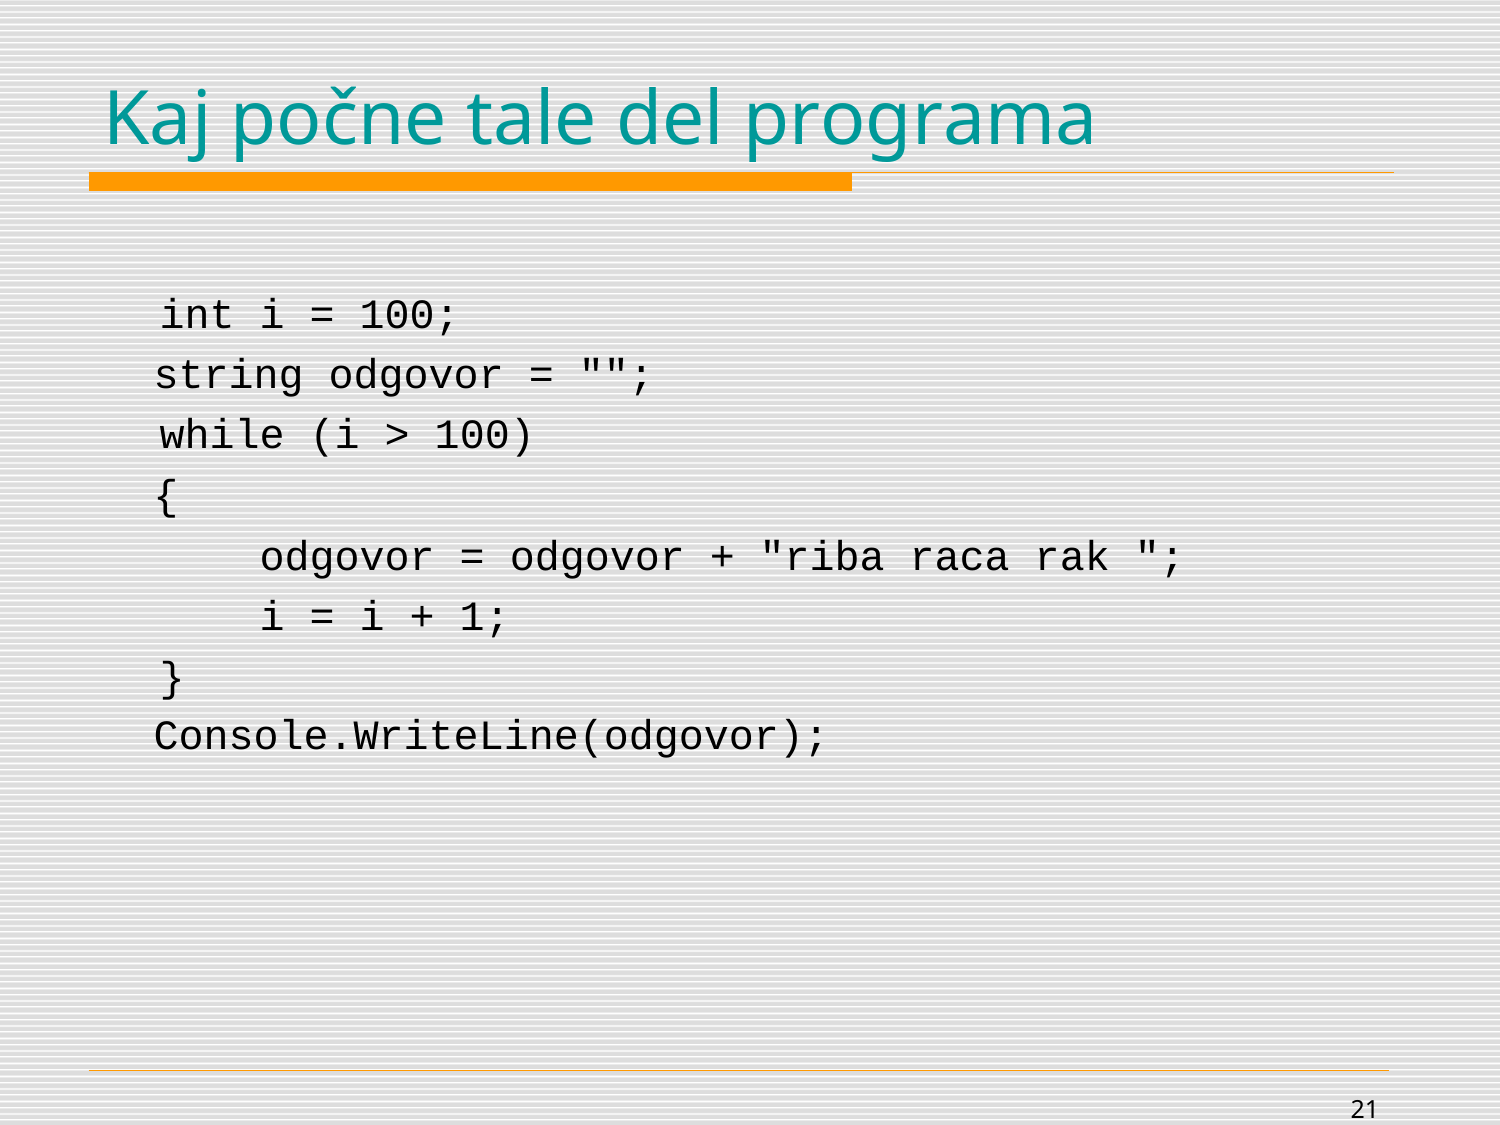

# Kaj počne tale del programa
	int i = 100;
 string odgovor = "";
	while (i > 100)
 {
	 odgovor = odgovor + "riba raca rak ";
	 i = i + 1;
	}
 Console.WriteLine(odgovor);